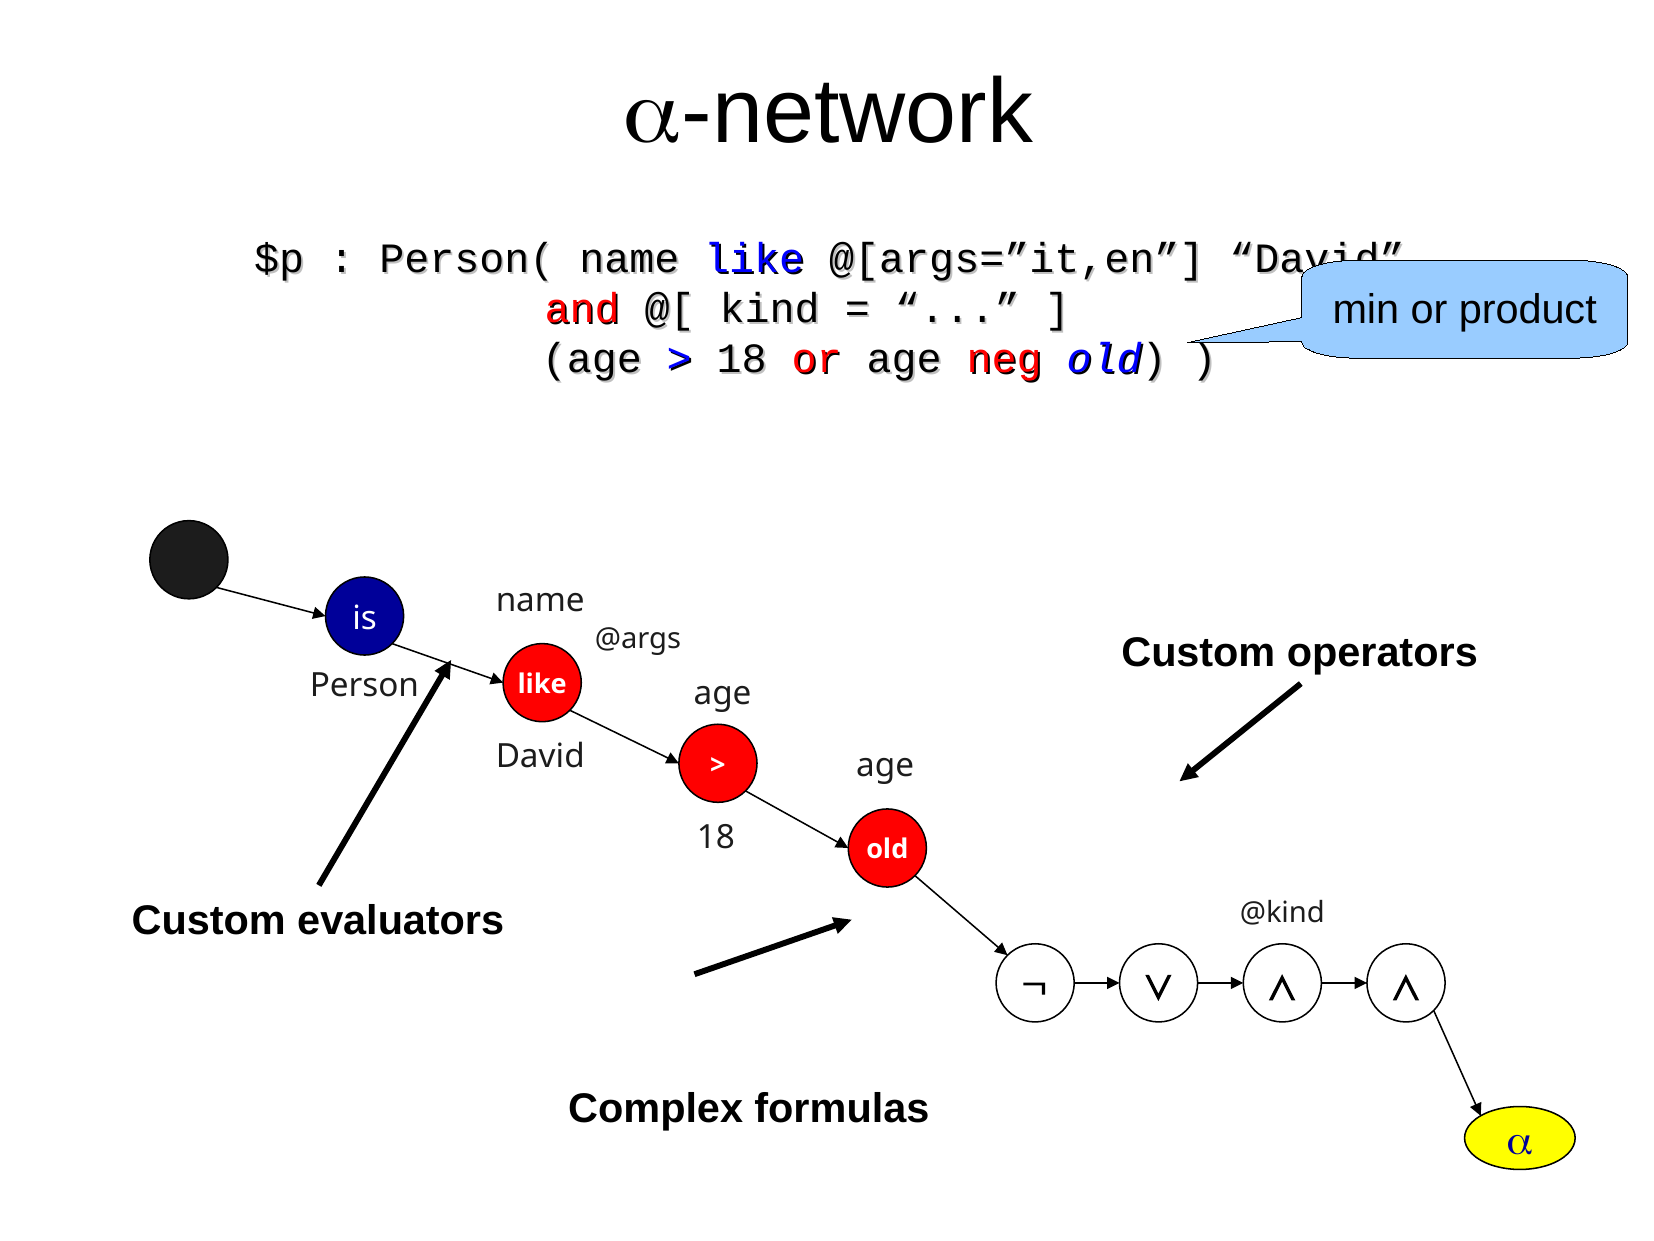

# -network
$p : Person( name like @[args=”it,en”] “David”
		 and @[ kind = “...” ]
 (age > 18 or age neg old) )‏
min or product
name
is
@args
Custom operators
like
Person
age
>
David
age
18
old
Custom evaluators
@kind

∨
∧
∧
Complex formulas
